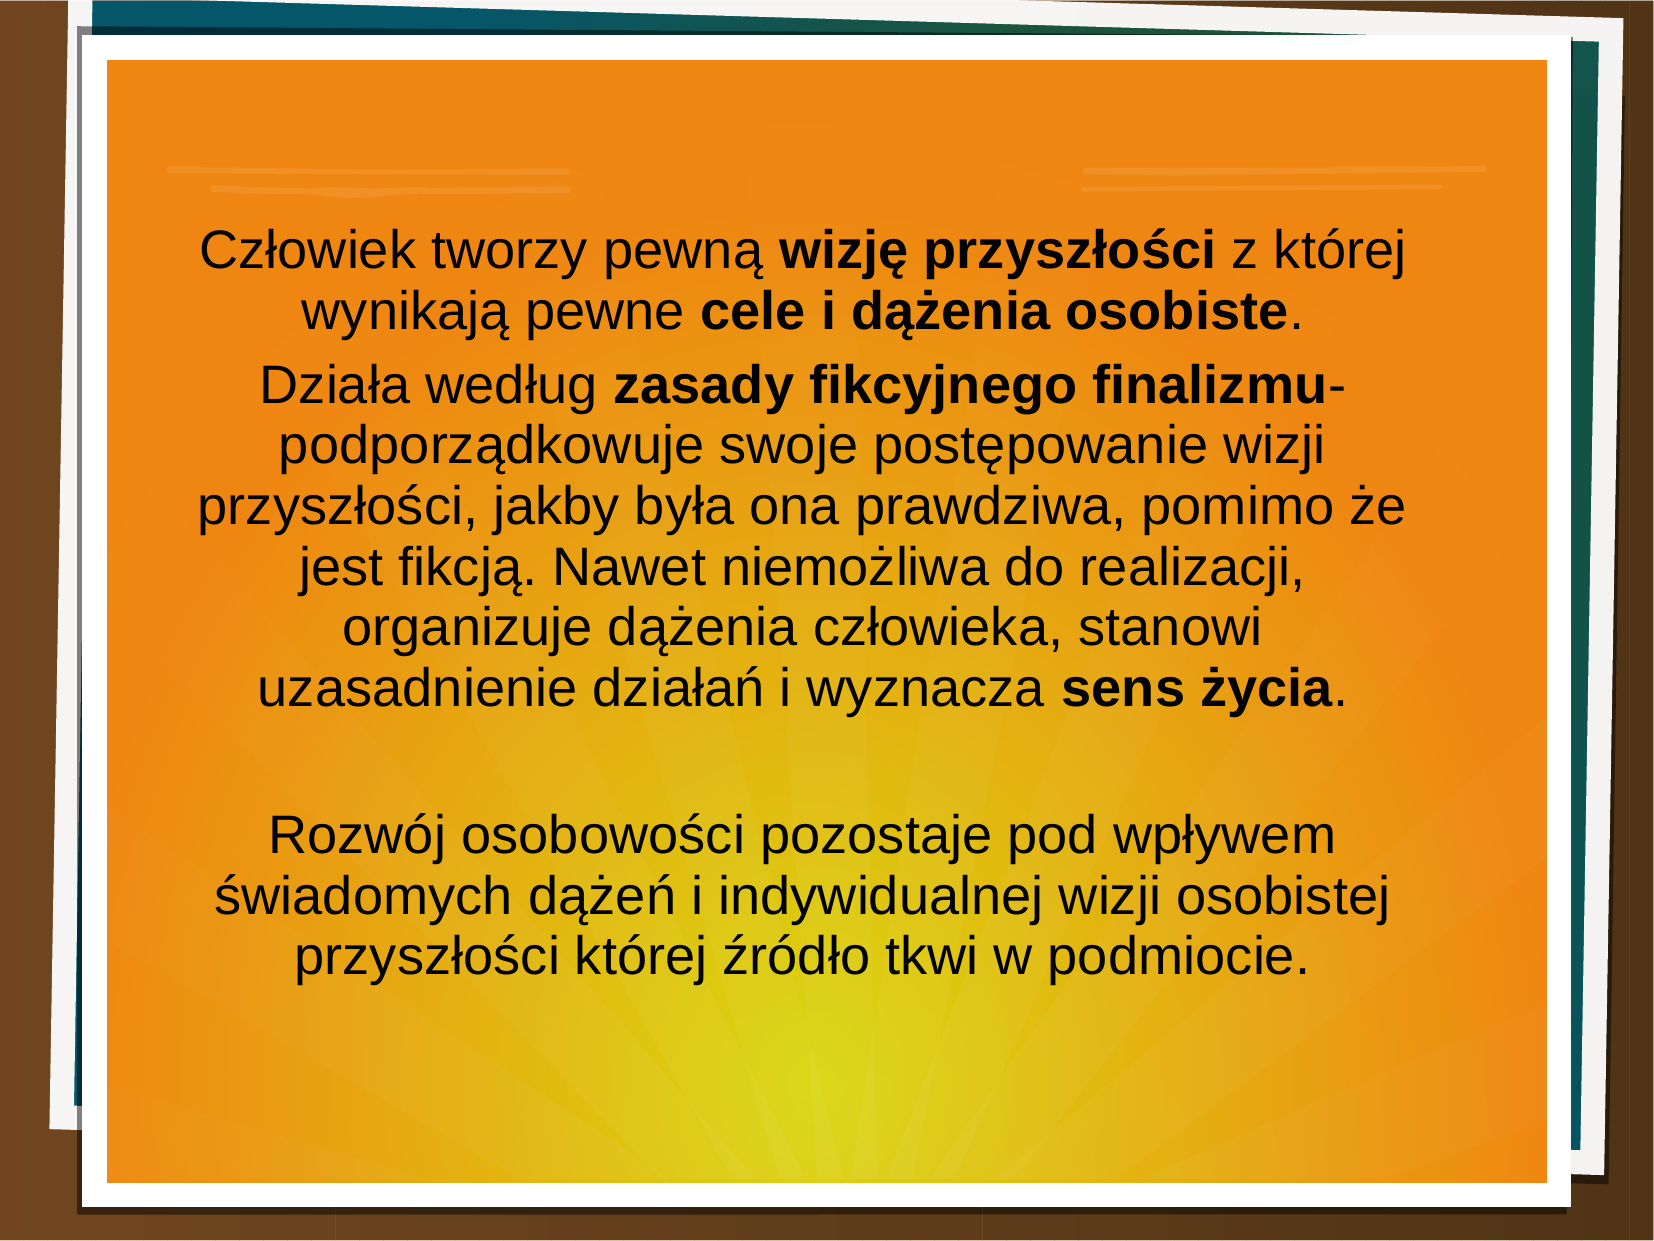

Człowiek tworzy pewną wizję przyszłości z której wynikają pewne cele i dążenia osobiste.
Działa według zasady fikcyjnego finalizmu-podporządkowuje swoje postępowanie wizji przyszłości, jakby była ona prawdziwa, pomimo że jest fikcją. Nawet niemożliwa do realizacji, organizuje dążenia człowieka, stanowi uzasadnienie działań i wyznacza sens życia.
Rozwój osobowości pozostaje pod wpływem świadomych dążeń i indywidualnej wizji osobistej przyszłości której źródło tkwi w podmiocie.